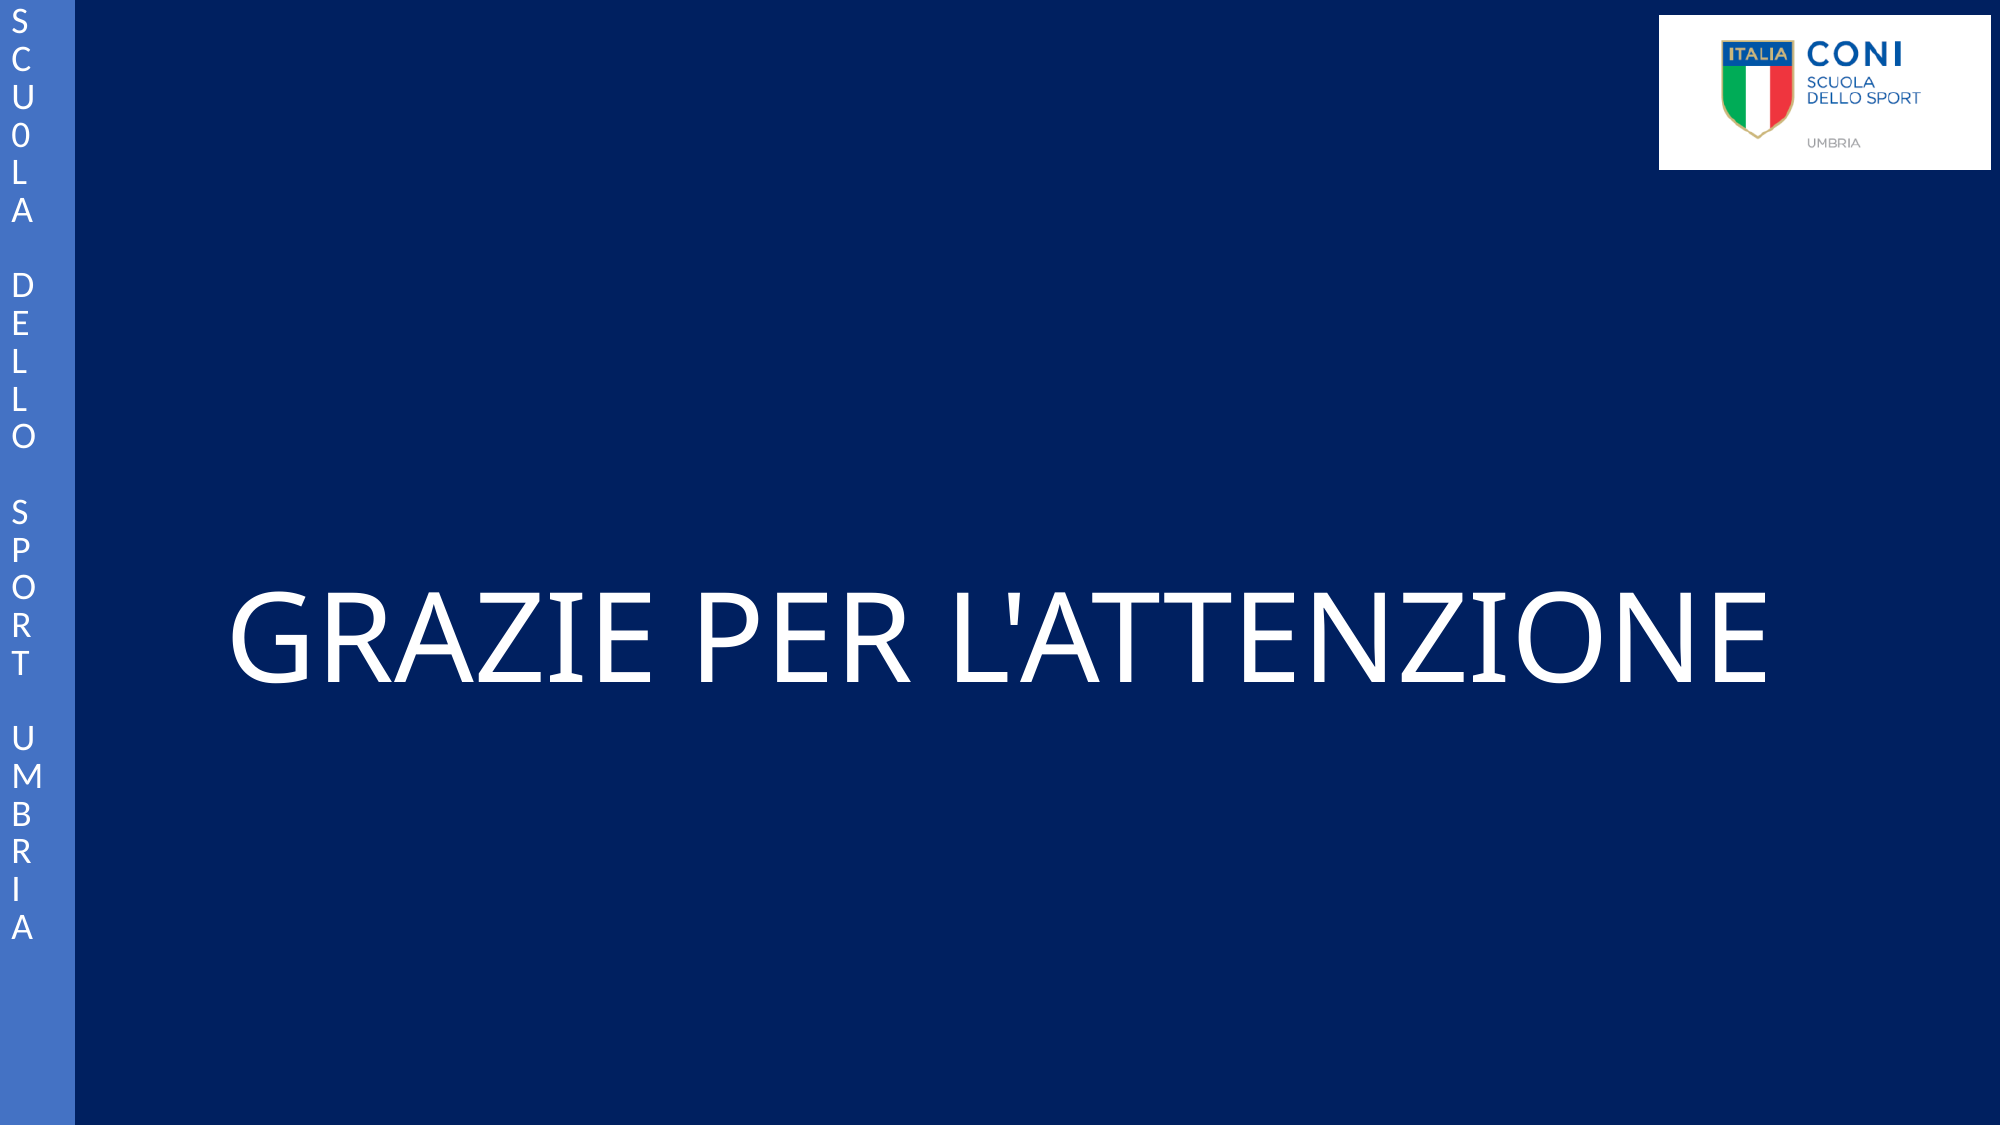

| S C U  0 L A D E L L O S P O R T U M B R I A |
| --- |
# GRAZIE PER L'ATTENZIONE